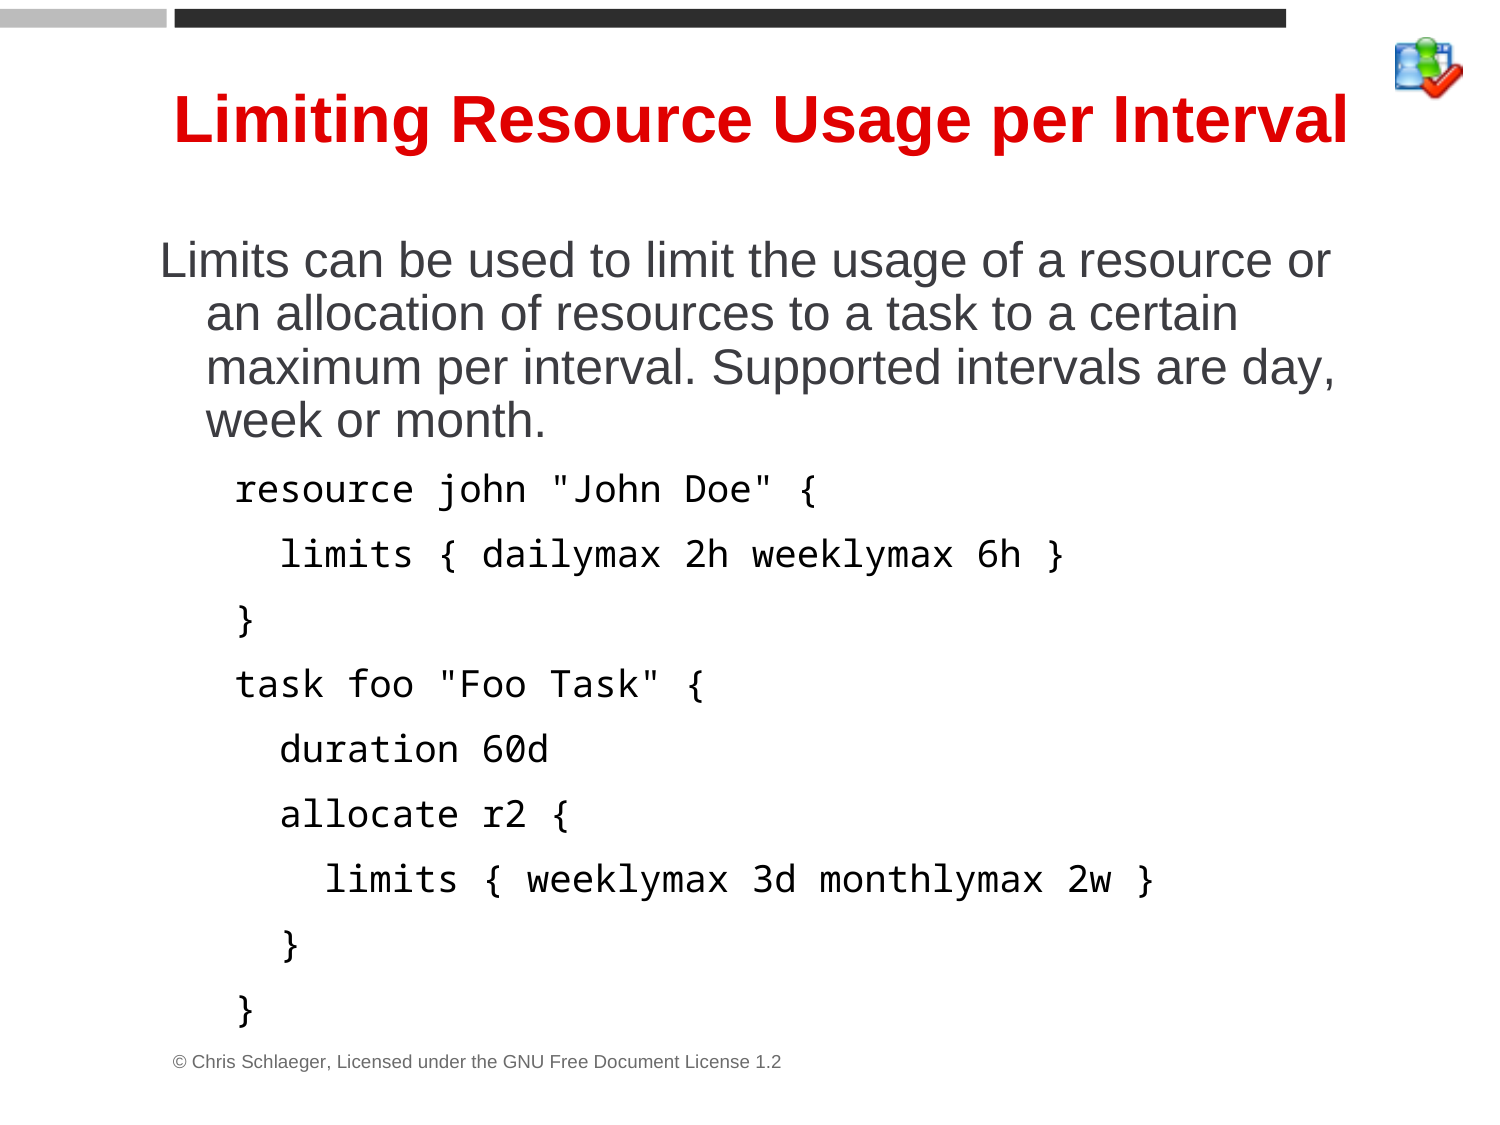

# Limiting Resource Usage per Interval
Limits can be used to limit the usage of a resource or an allocation of resources to a task to a certain maximum per interval. Supported intervals are day, week or month.
resource john "John Doe" {
 limits { dailymax 2h weeklymax 6h }
}
task foo "Foo Task" {
 duration 60d
 allocate r2 {
 limits { weeklymax 3d monthlymax 2w }
 }
}